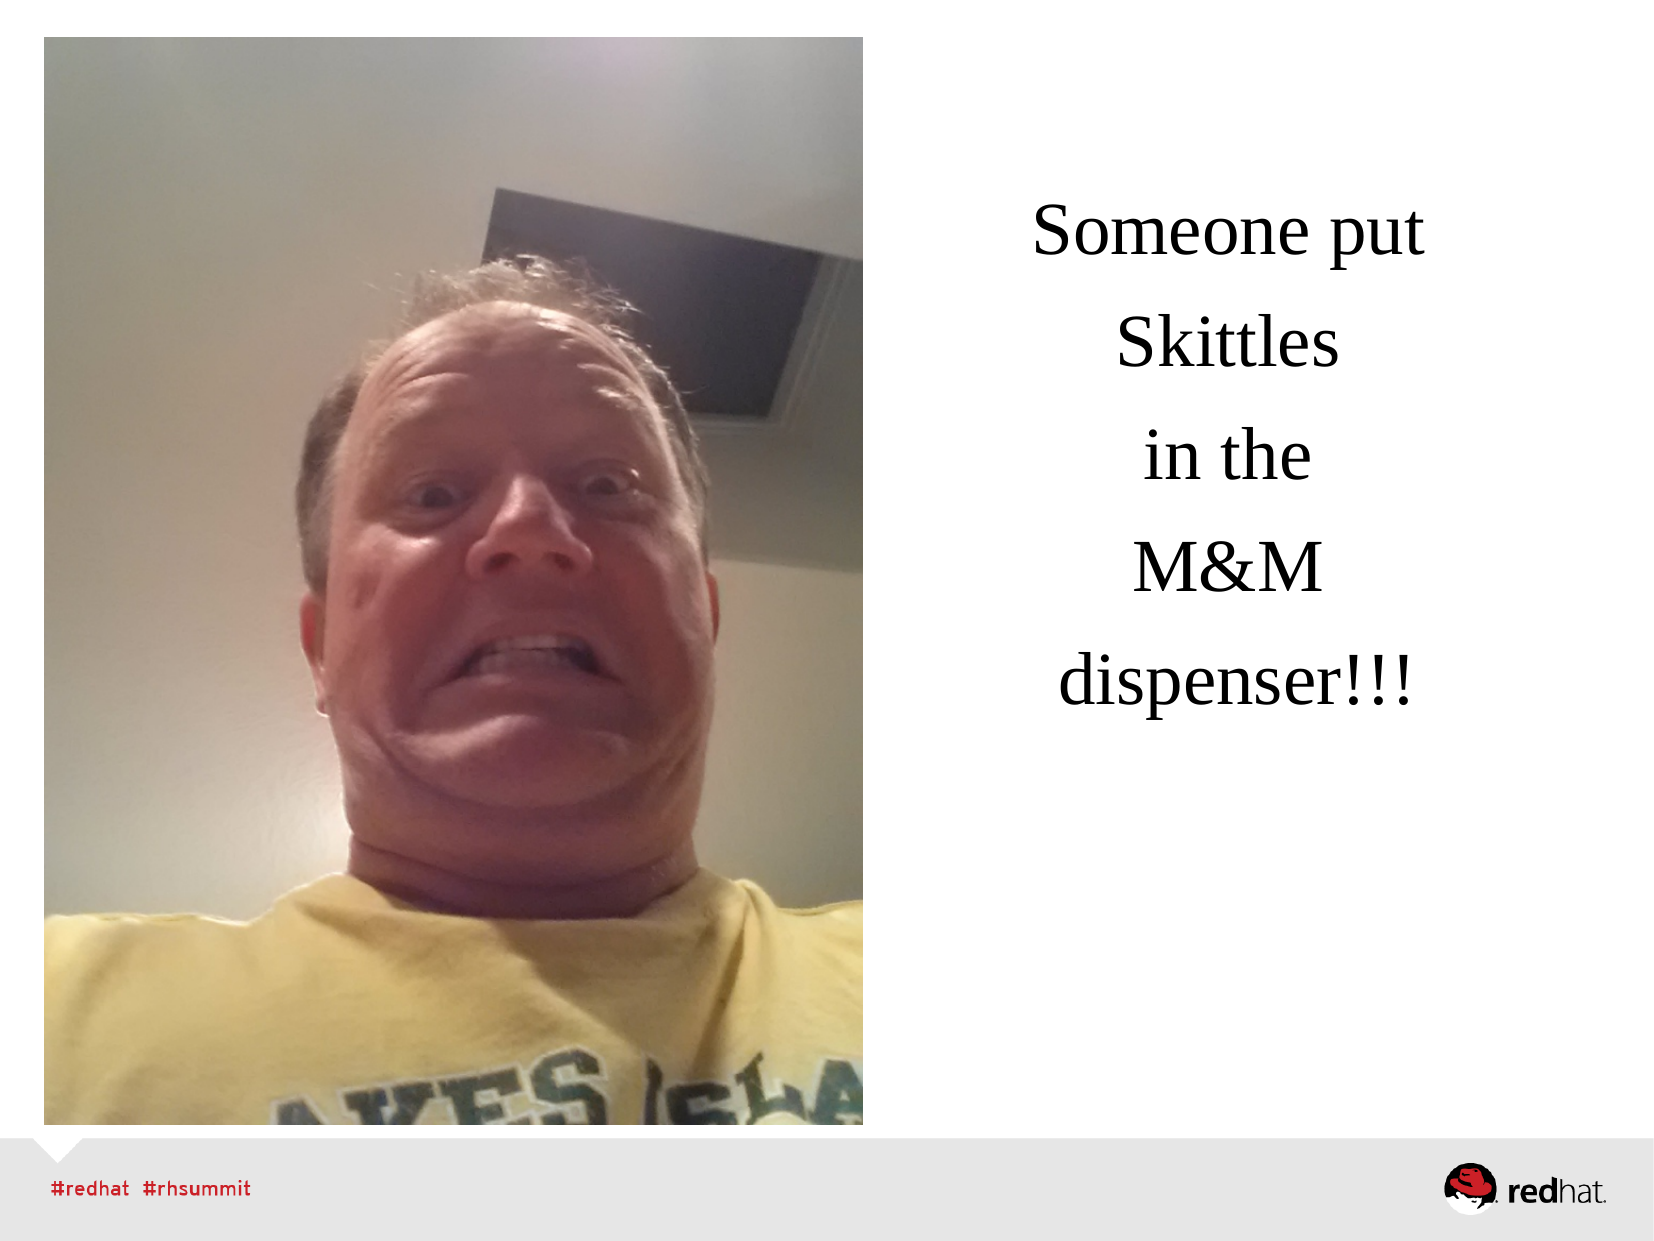

# Someone put
Skittles
in the
M&M
dispenser!!!